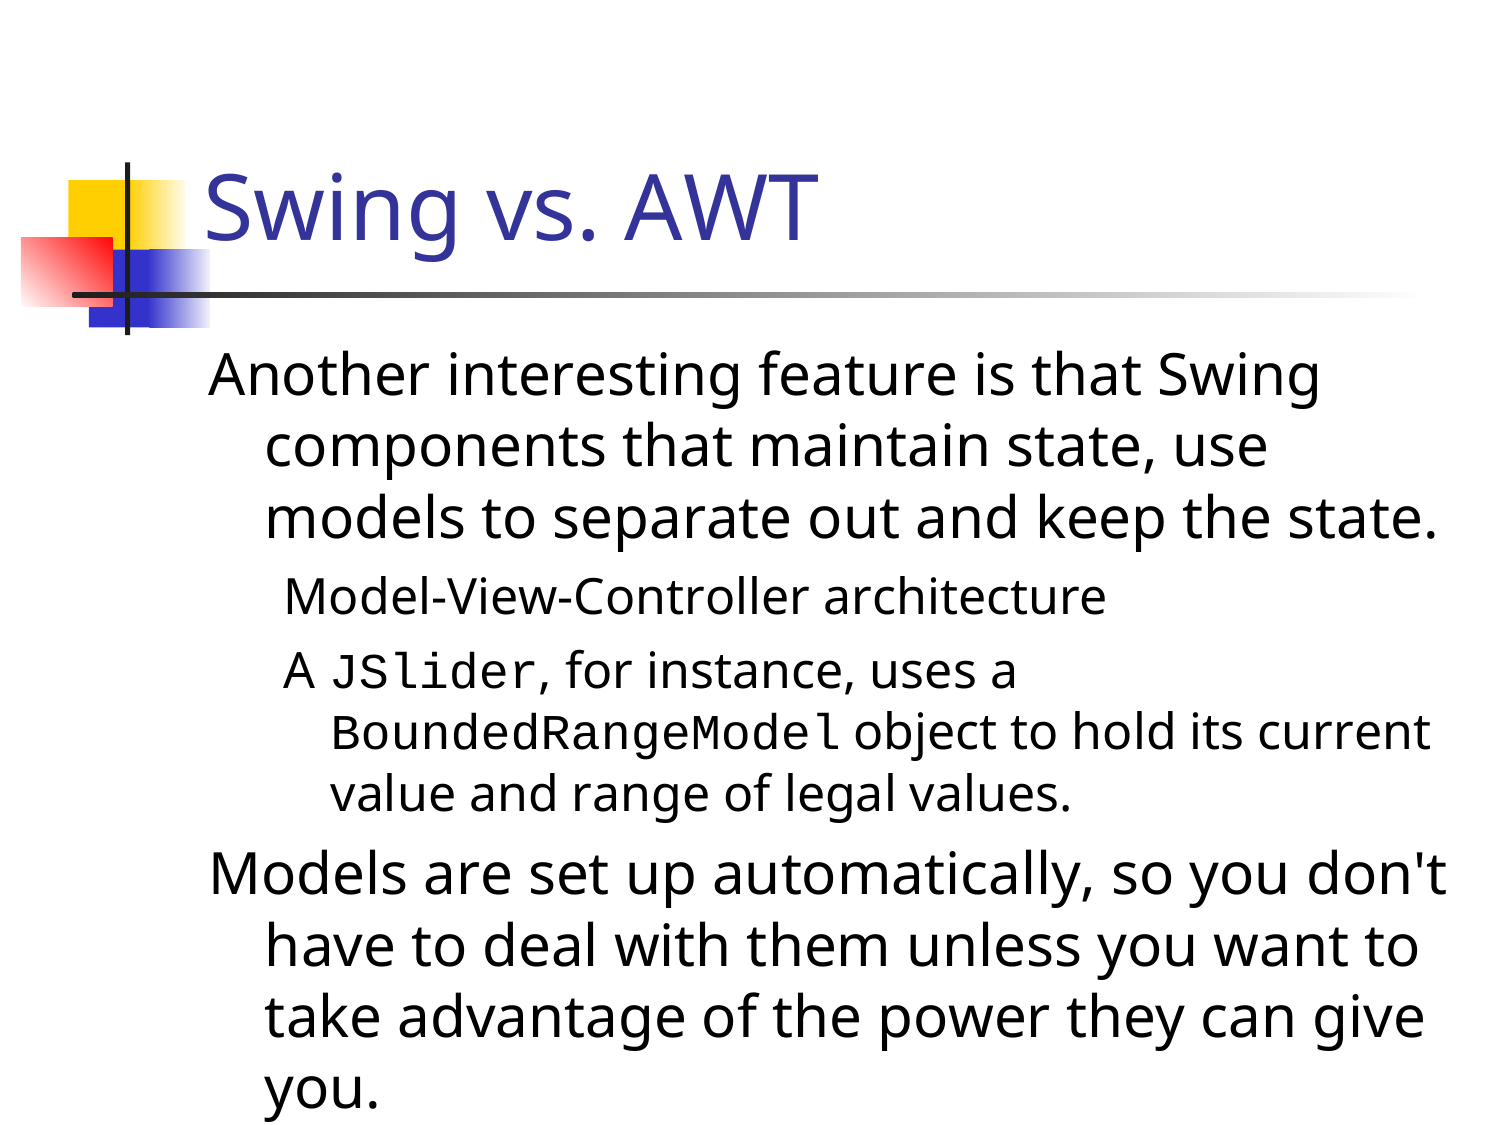

# Swing vs. AWT
Another interesting feature is that Swing components that maintain state, use models to separate out and keep the state.
Model-View-Controller architecture
A JSlider, for instance, uses a BoundedRangeModel object to hold its current value and range of legal values.
Models are set up automatically, so you don't have to deal with them unless you want to take advantage of the power they can give you.